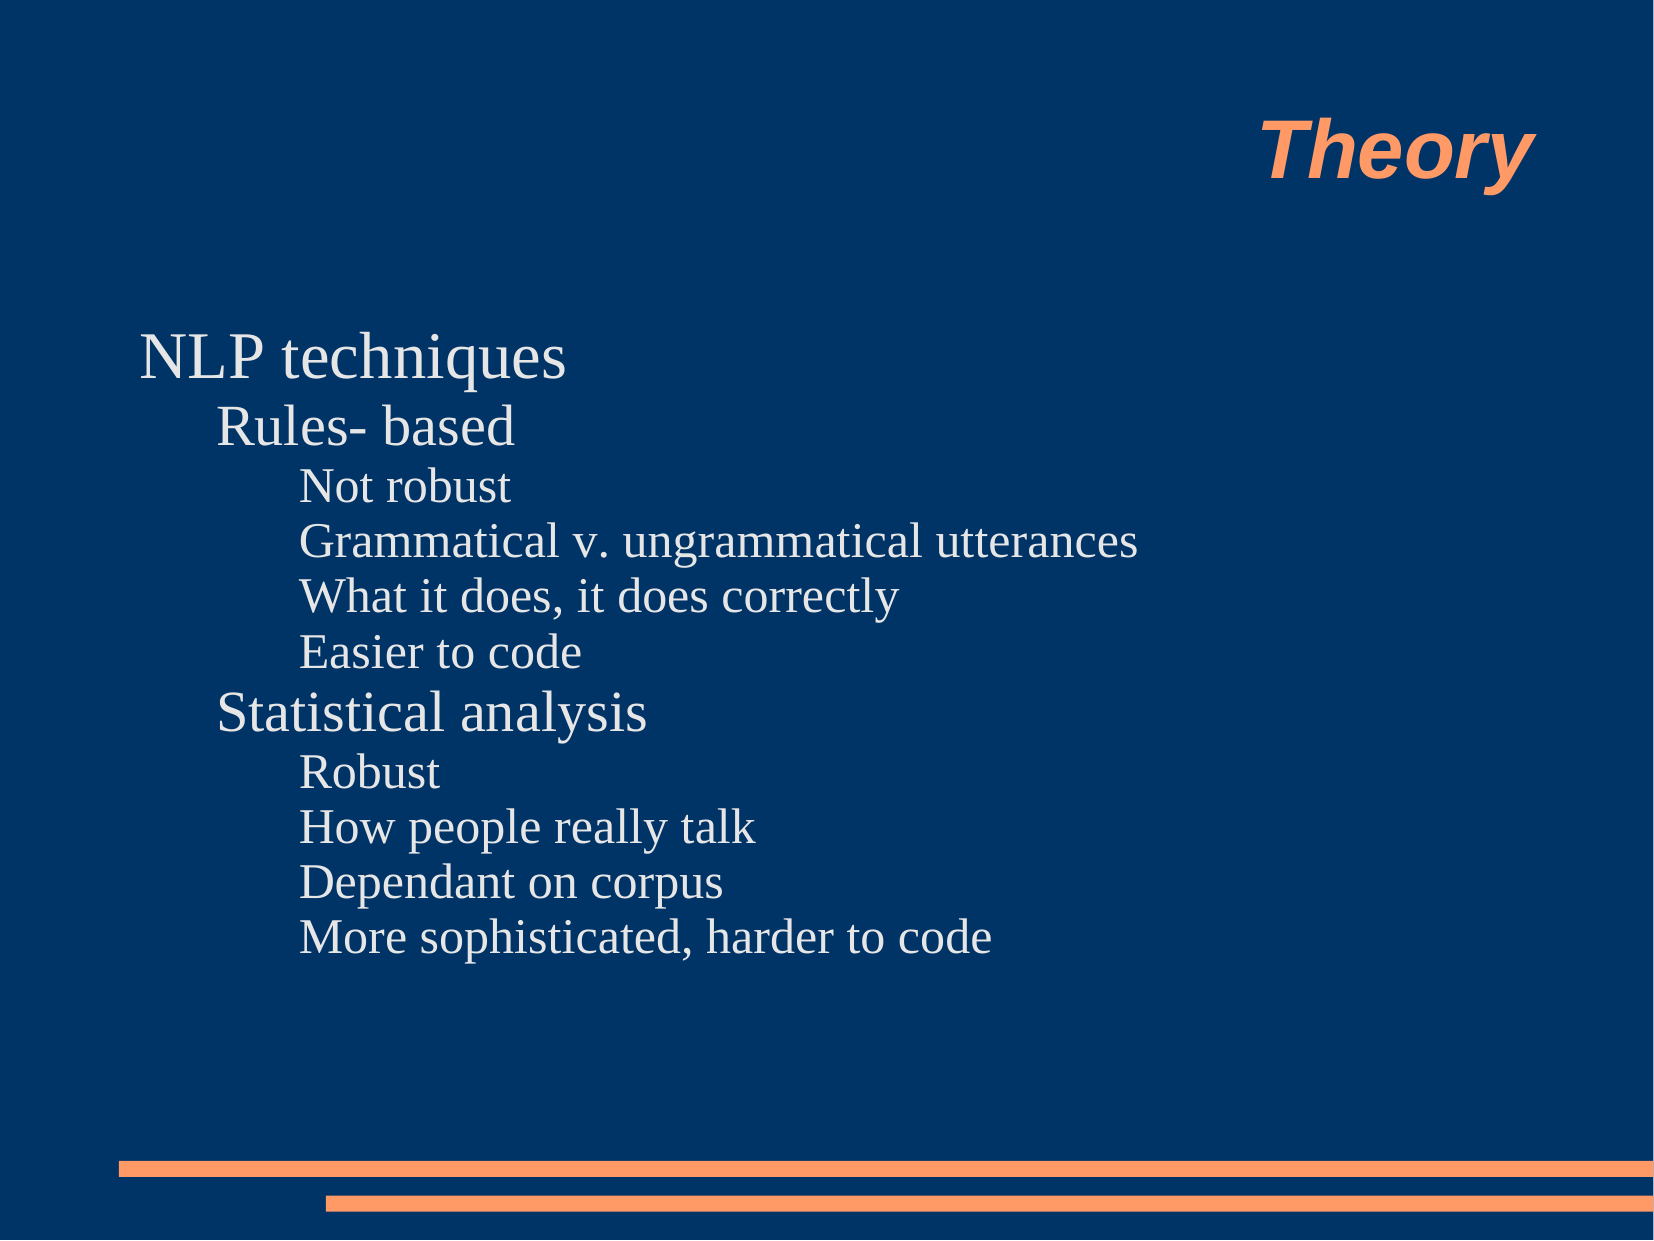

# Theory
NLP techniques
Rules- based
Not robust
Grammatical v. ungrammatical utterances
What it does, it does correctly
Easier to code
Statistical analysis
Robust
How people really talk
Dependant on corpus
More sophisticated, harder to code